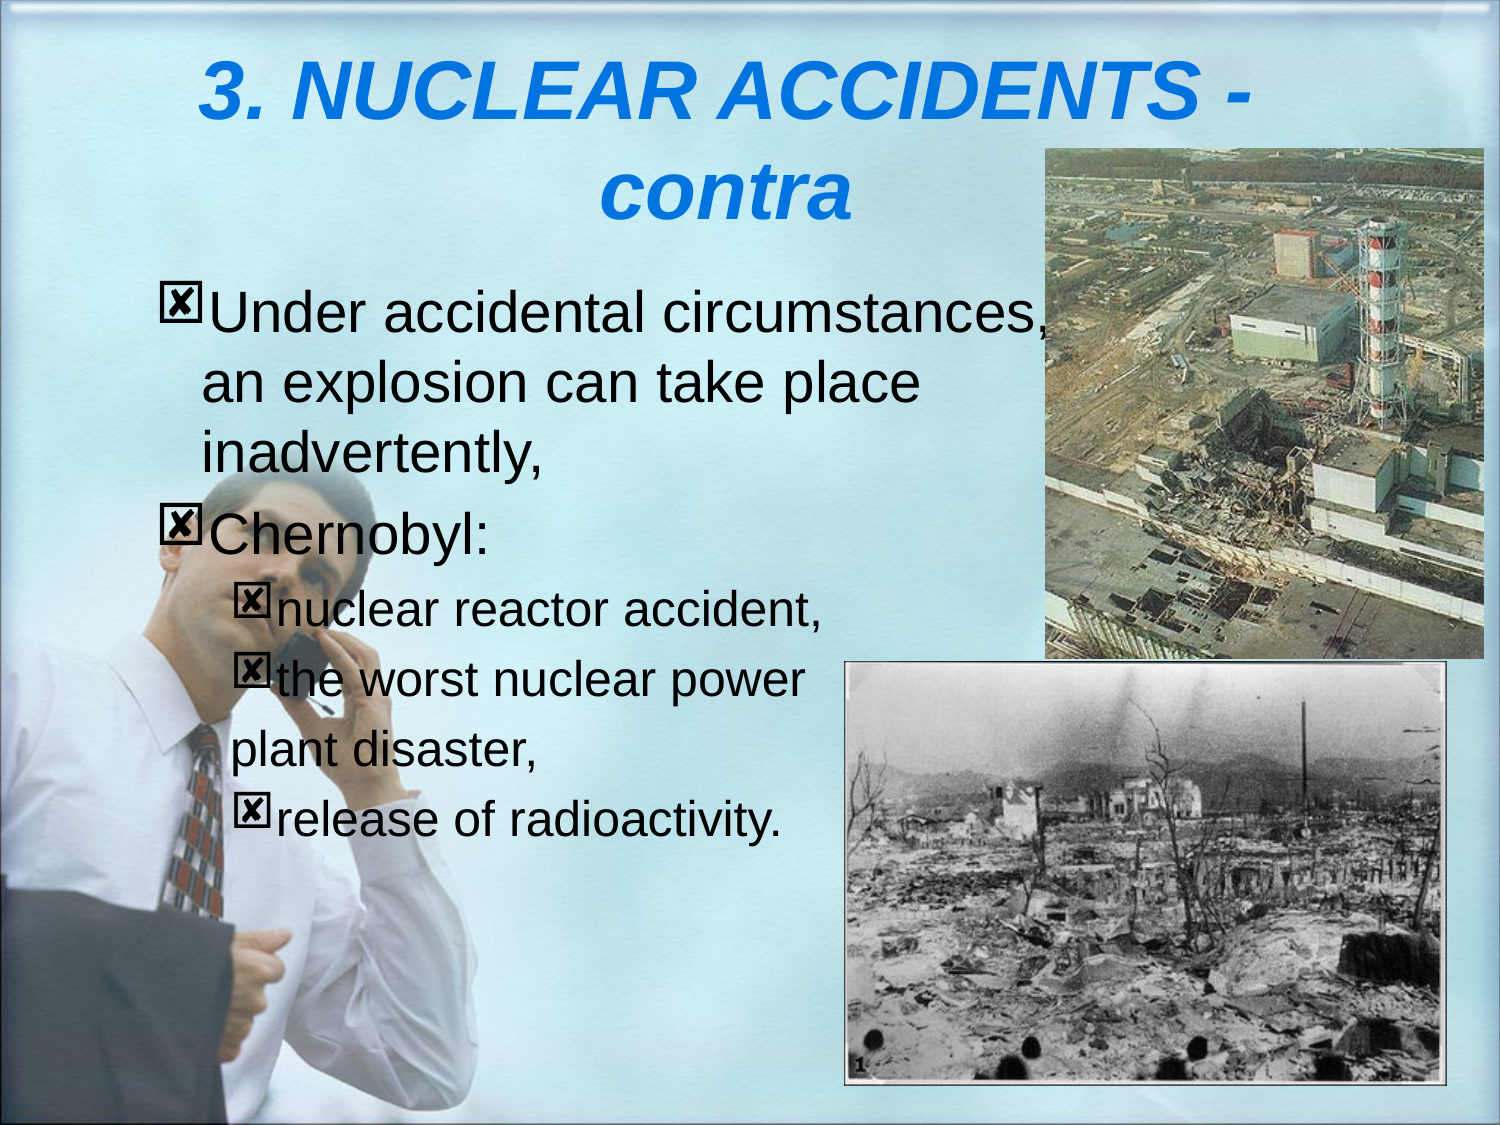

# 3. NUCLEAR ACCIDENTS - contra
Under accidental circumstances, an explosion can take place inadvertently,
Chernobyl:
nuclear reactor accident,
the worst nuclear power
plant disaster,
release of radioactivity.